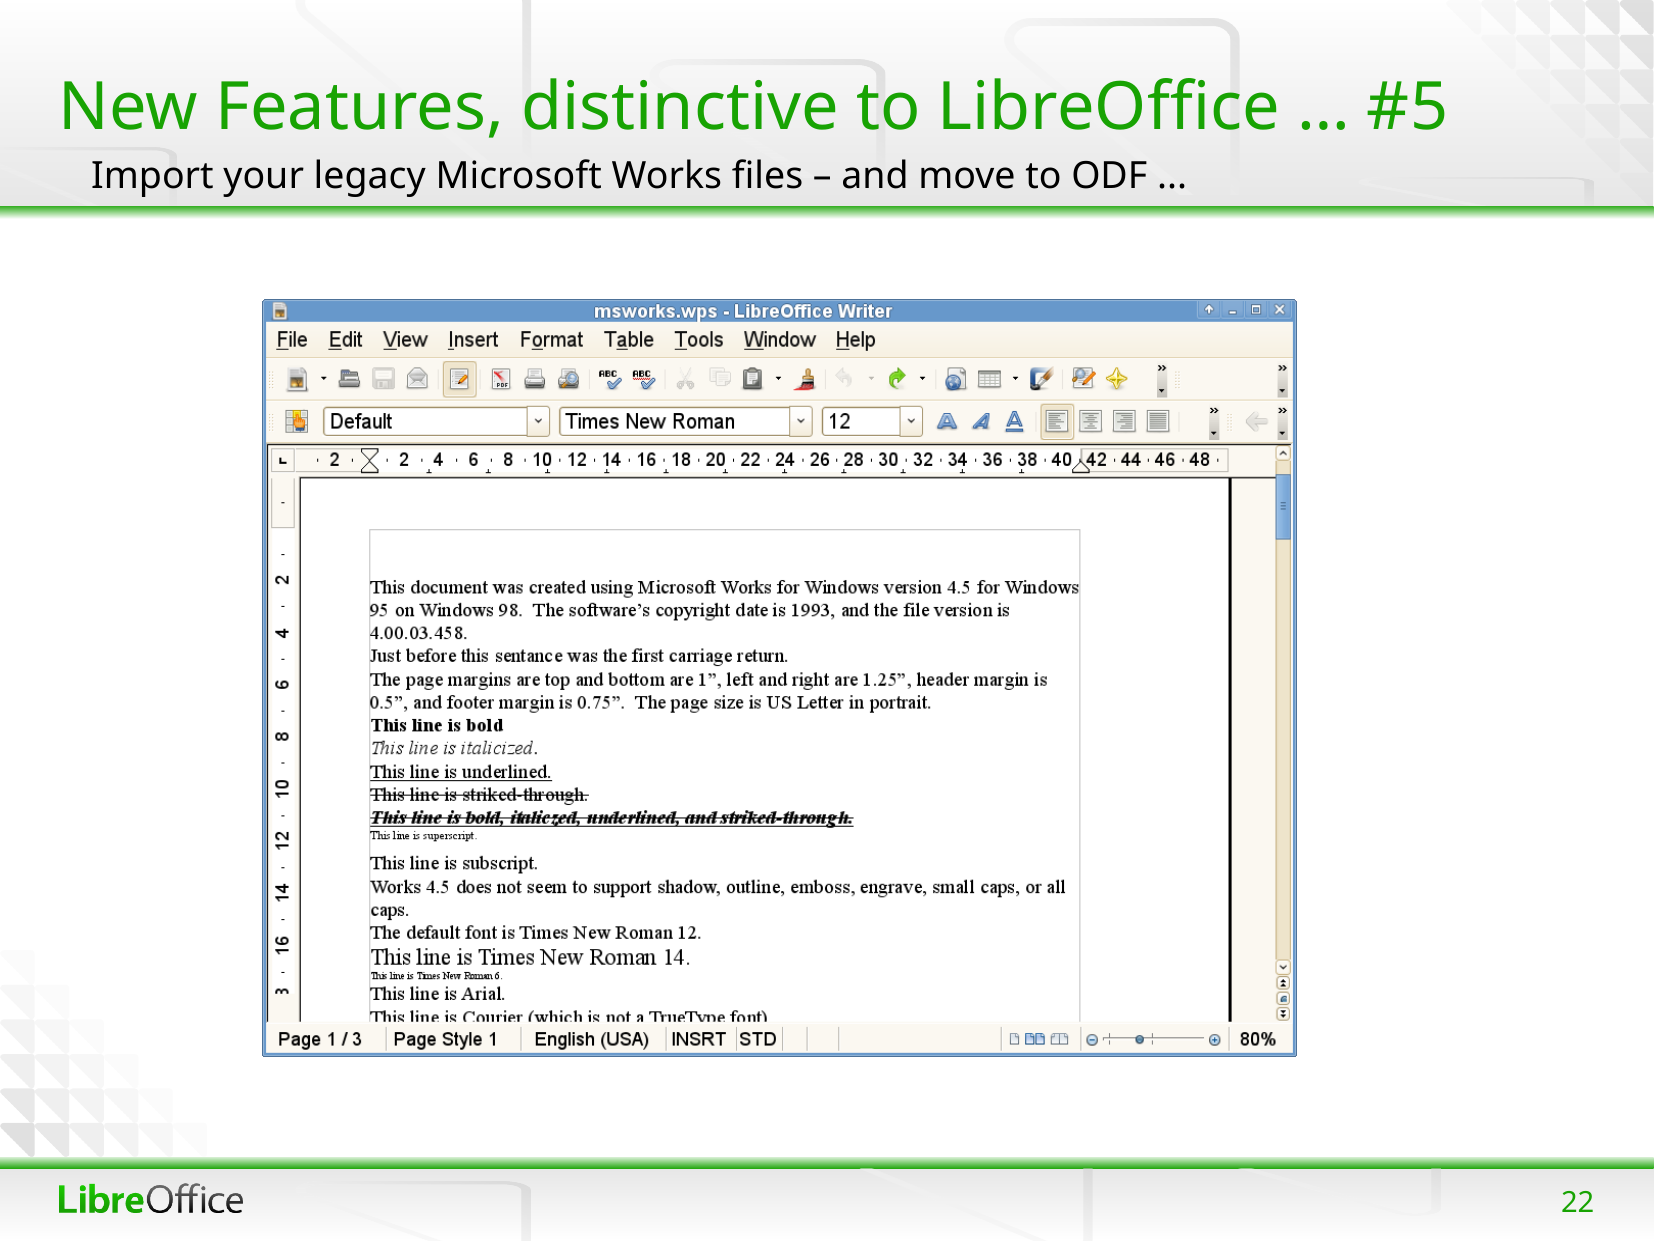

# New Features, distinctive to LibreOffice … #5
Import your legacy Microsoft Works files – and move to ODF ...
22